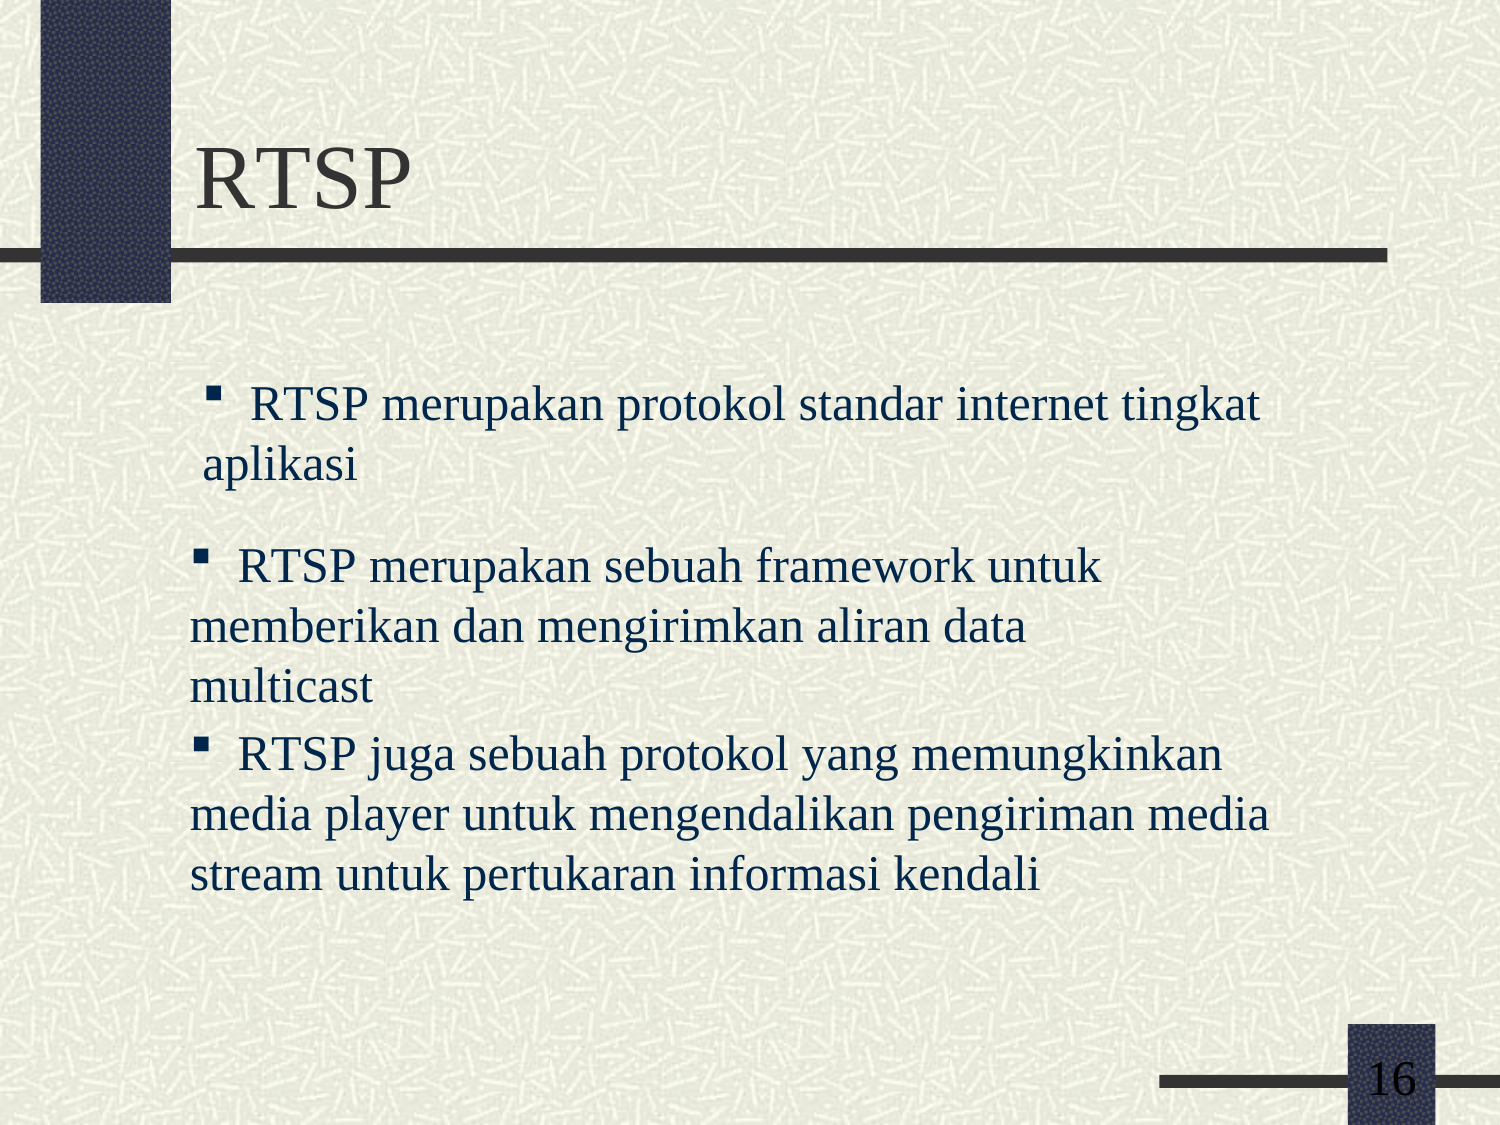

# RTSP
 RTSP merupakan protokol standar internet tingkat aplikasi
 RTSP merupakan sebuah framework untuk memberikan dan mengirimkan aliran data multicast
 RTSP juga sebuah protokol yang memungkinkan media player untuk mengendalikan pengiriman media stream untuk pertukaran informasi kendali
16